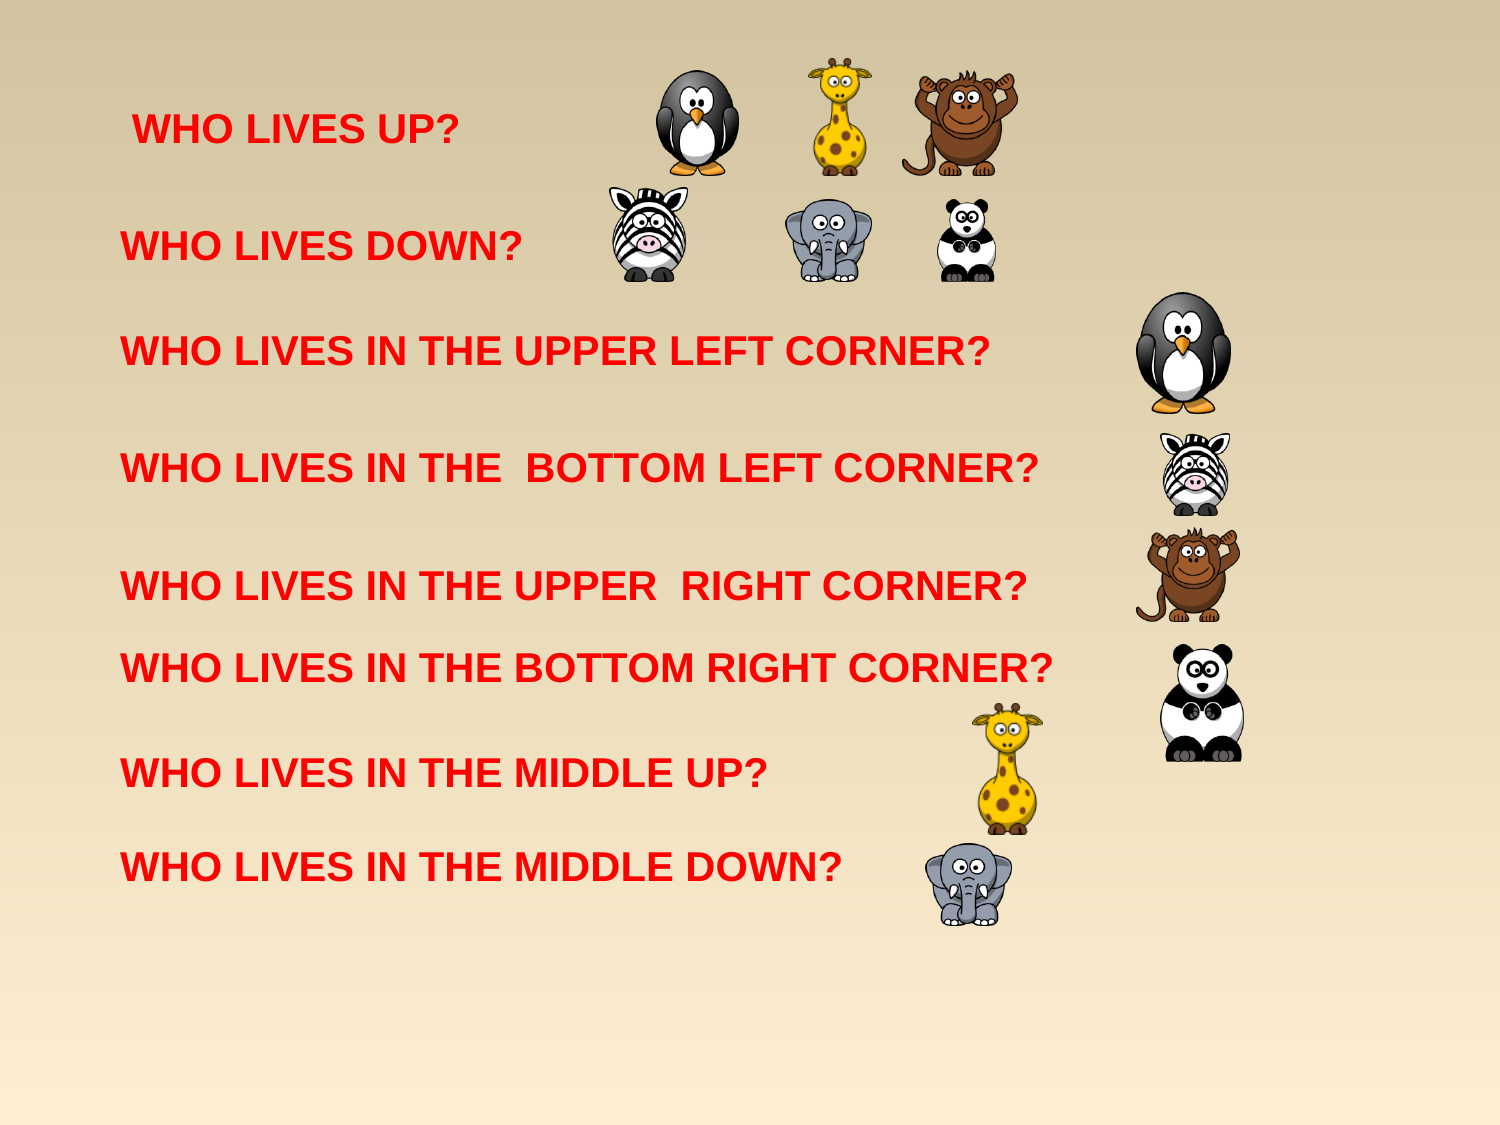

WHO LIVES UP?
WHO LIVES DOWN?
WHO LIVES IN THE UPPER LEFT CORNER?
WHO LIVES IN THE BOTTOM LEFT CORNER?
WHO LIVES IN THE UPPER RIGHT CORNER?
WHO LIVES IN THE BOTTOM RIGHT CORNER?
WHO LIVES IN THE MIDDLE UP?
WHO LIVES IN THE MIDDLE DOWN?